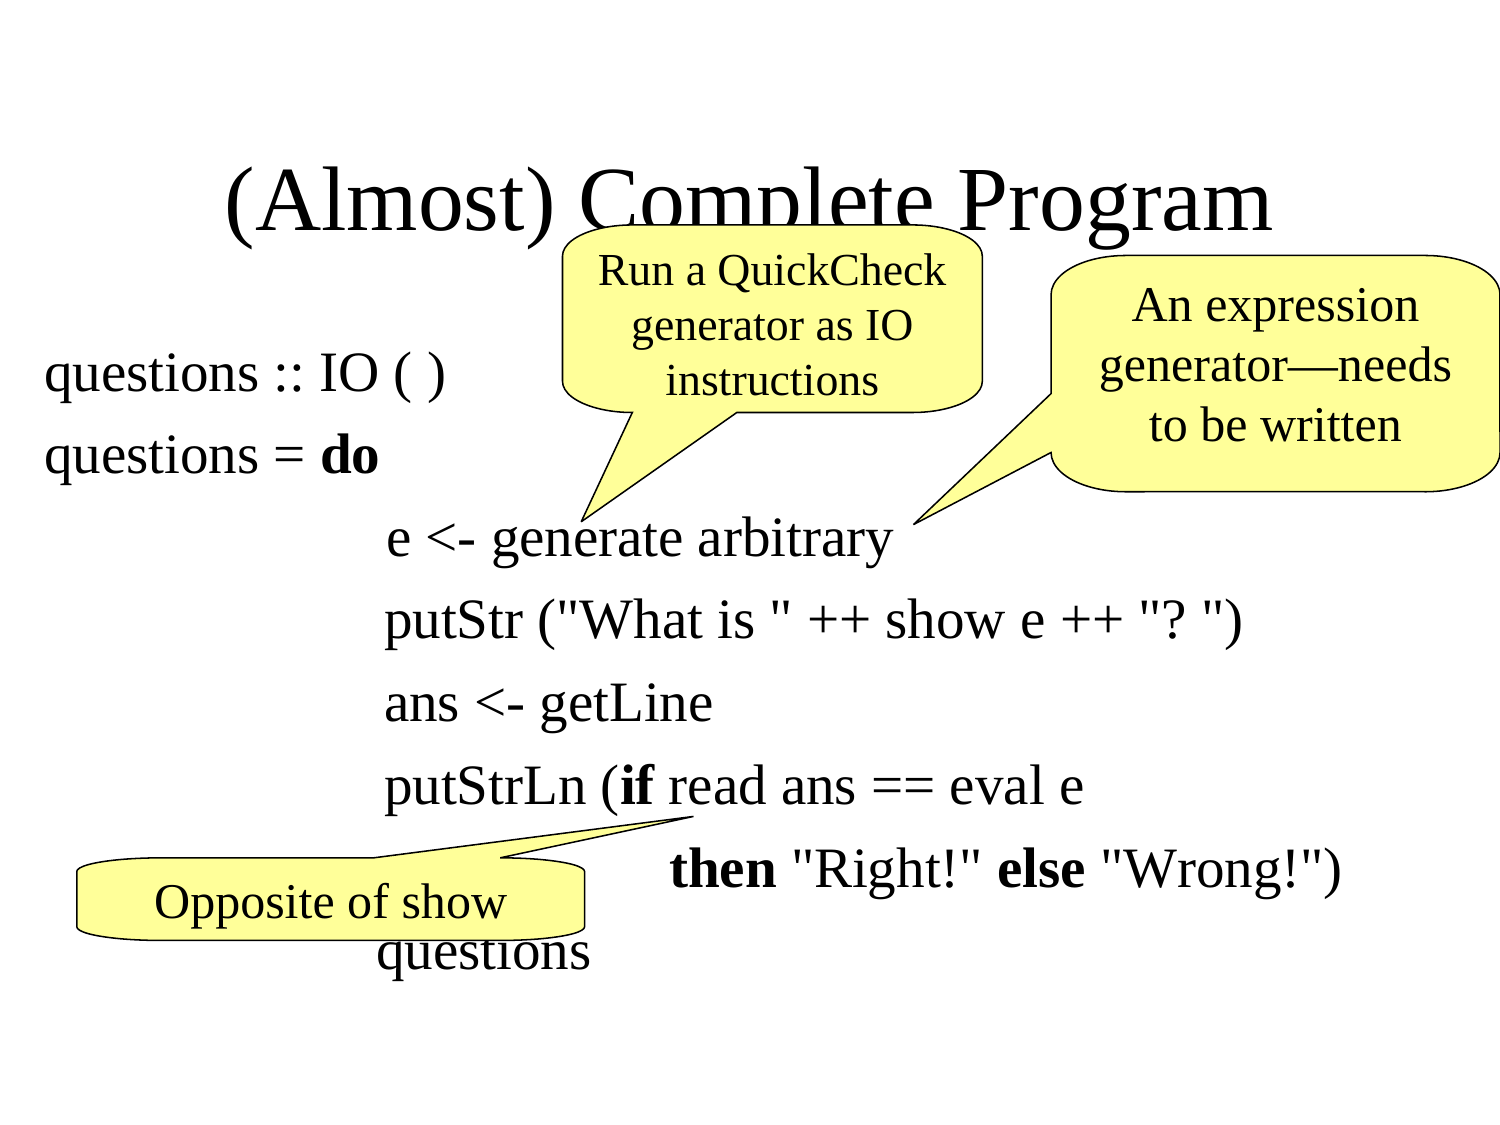

# (Almost) Complete Program
Run a QuickCheck generator as IO instructions
An expression generator—needs to be written
questions :: IO ( )
questions = do
 e <- generate arbitrary
	 putStr ("What is " ++ show e ++ "? ")
	 ans <- getLine
	 putStrLn (if read ans == eval e
			 then "Right!" else "Wrong!")
	 	 questions
Opposite of show